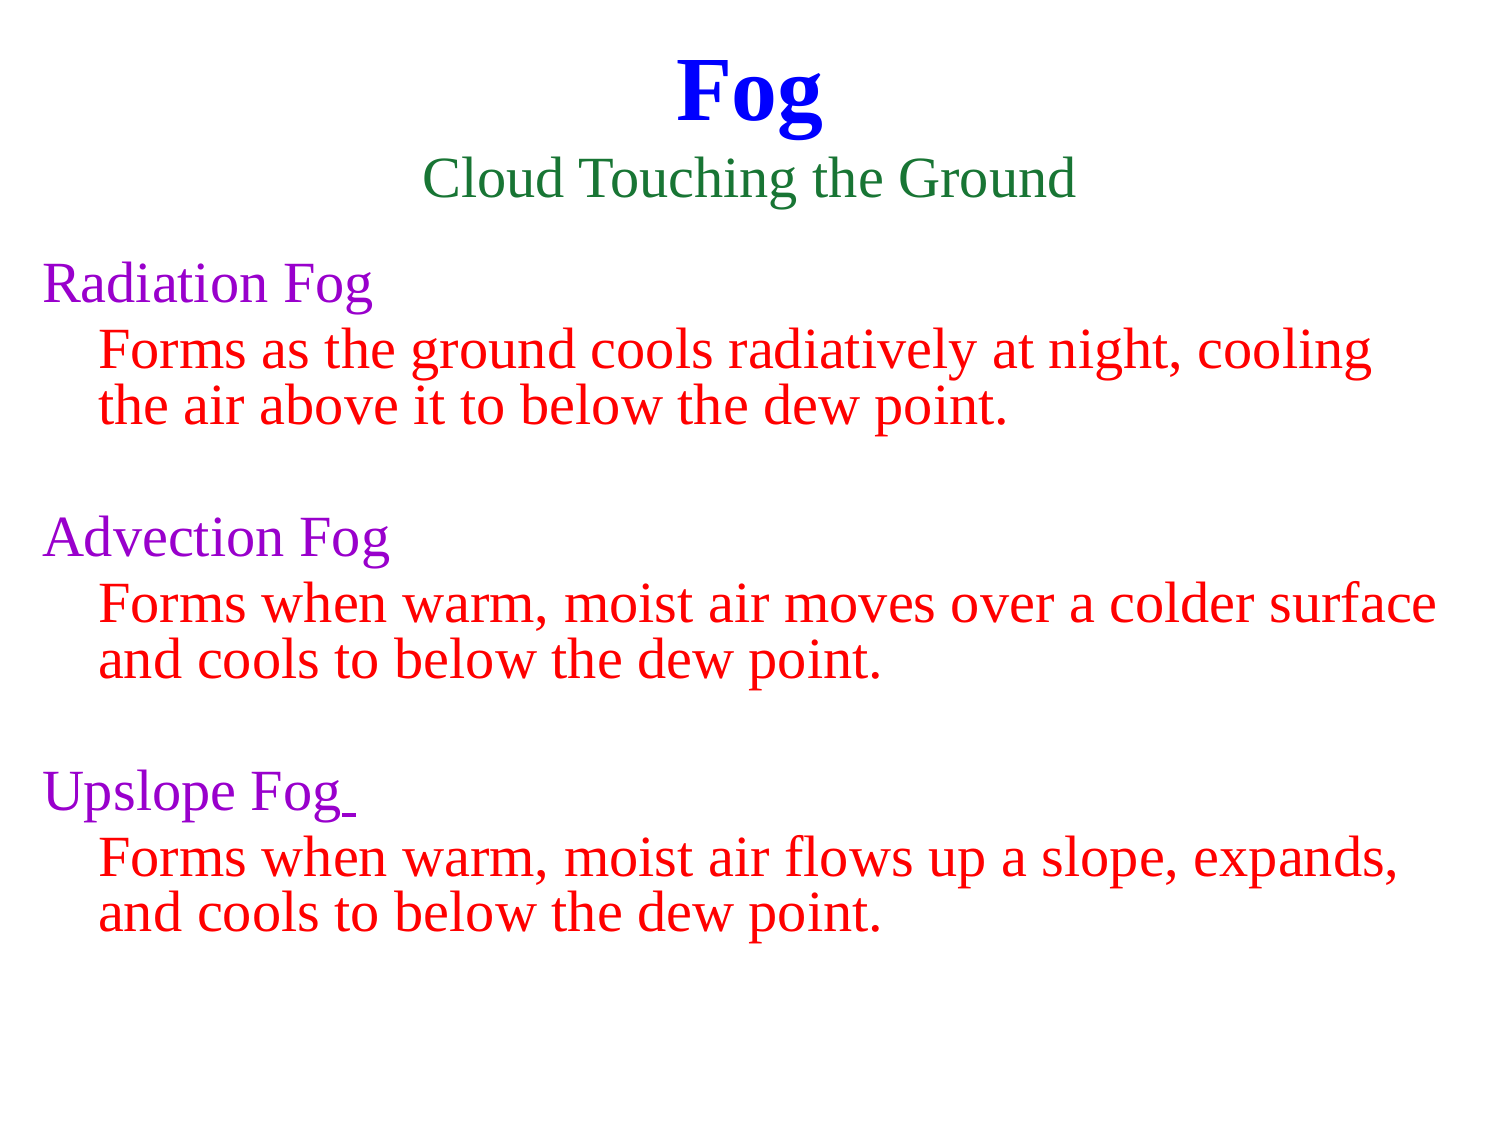

# Fog Cloud Touching the Ground
Radiation Fog
	Forms as the ground cools radiatively at night, cooling the air above it to below the dew point.
Advection Fog
	Forms when warm, moist air moves over a colder surface and cools to below the dew point.
Upslope Fog
	Forms when warm, moist air flows up a slope, expands, and cools to below the dew point.